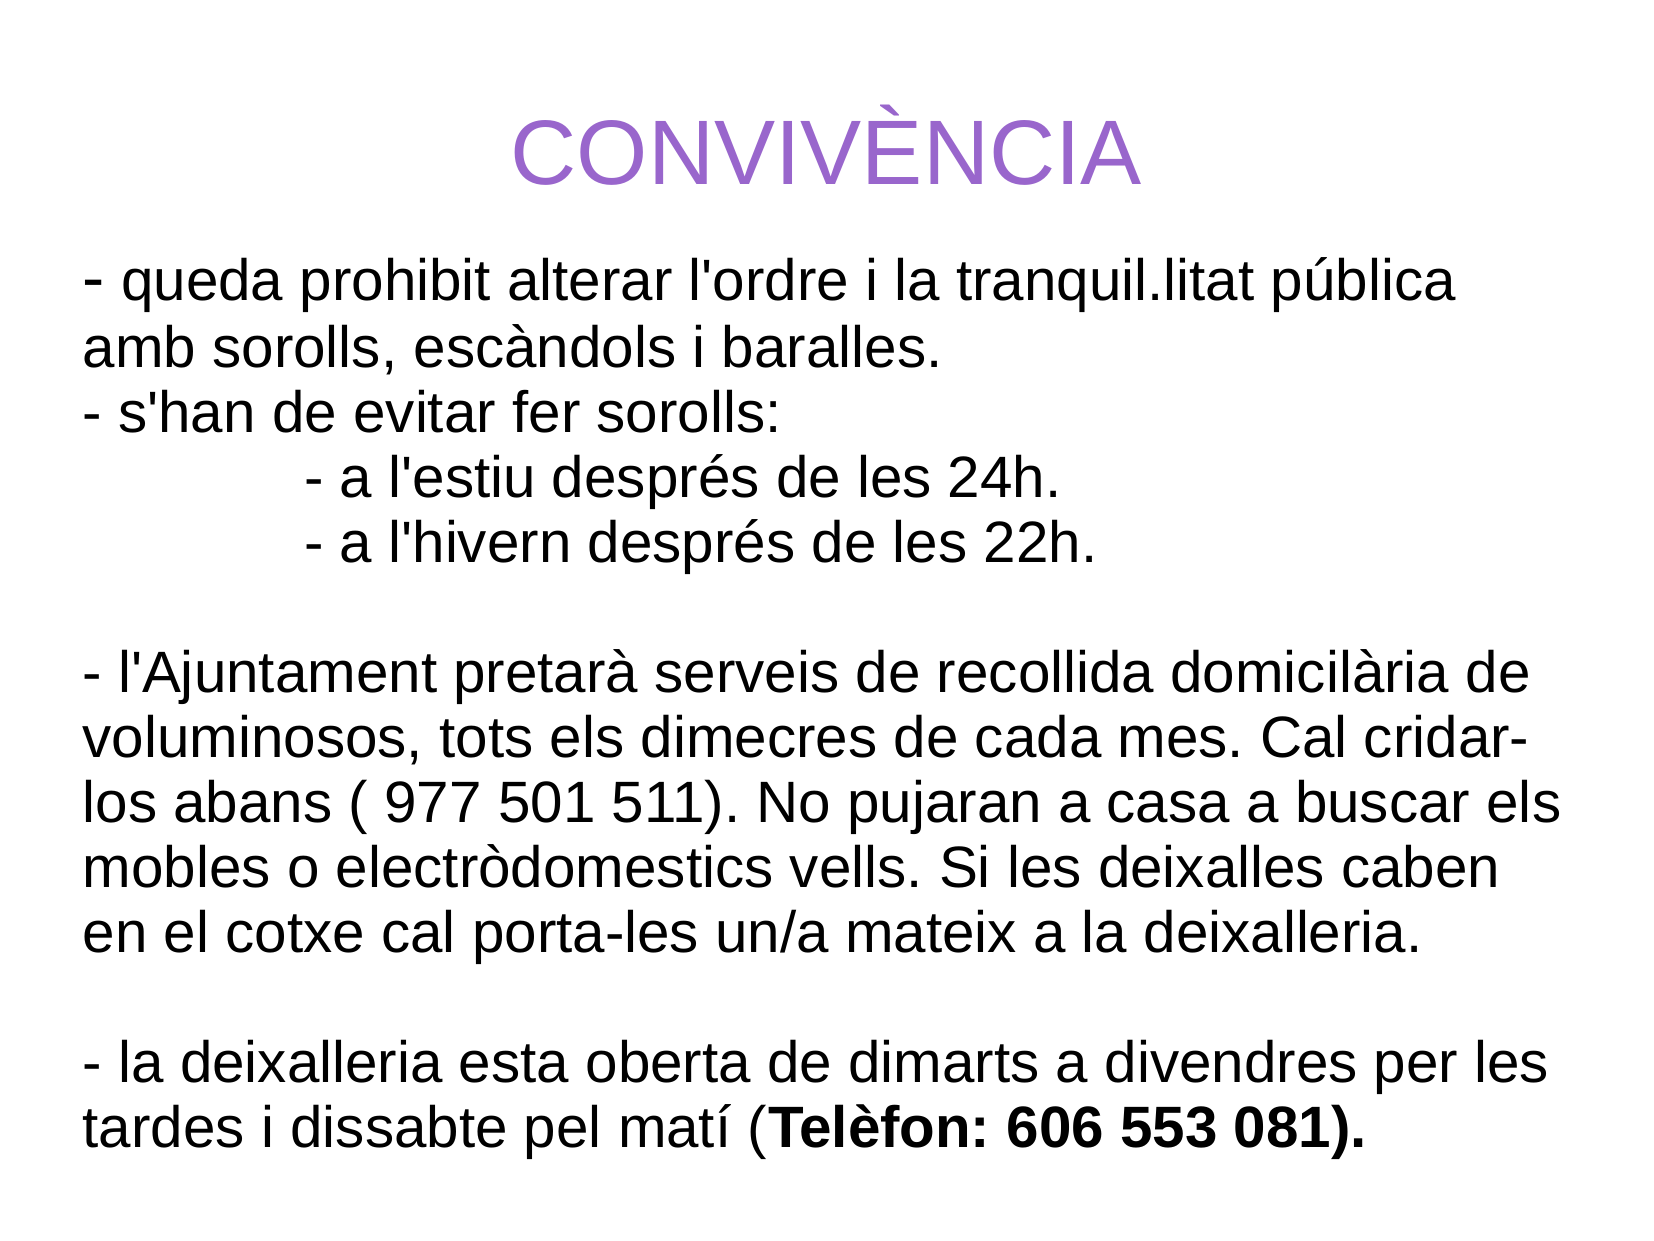

# CONVIVÈNCIA
- queda prohibit alterar l'ordre i la tranquil.litat pública amb sorolls, escàndols i baralles.
- s'han de evitar fer sorolls:
			- a l'estiu després de les 24h.
			- a l'hivern després de les 22h.
- l'Ajuntament pretarà serveis de recollida domicilària de voluminosos, tots els dimecres de cada mes. Cal cridar-los abans ( 977 501 511). No pujaran a casa a buscar els mobles o electròdomestics vells. Si les deixalles caben en el cotxe cal porta-les un/a mateix a la deixalleria.
- la deixalleria esta oberta de dimarts a divendres per les tardes i dissabte pel matí (Telèfon: 606 553 081).